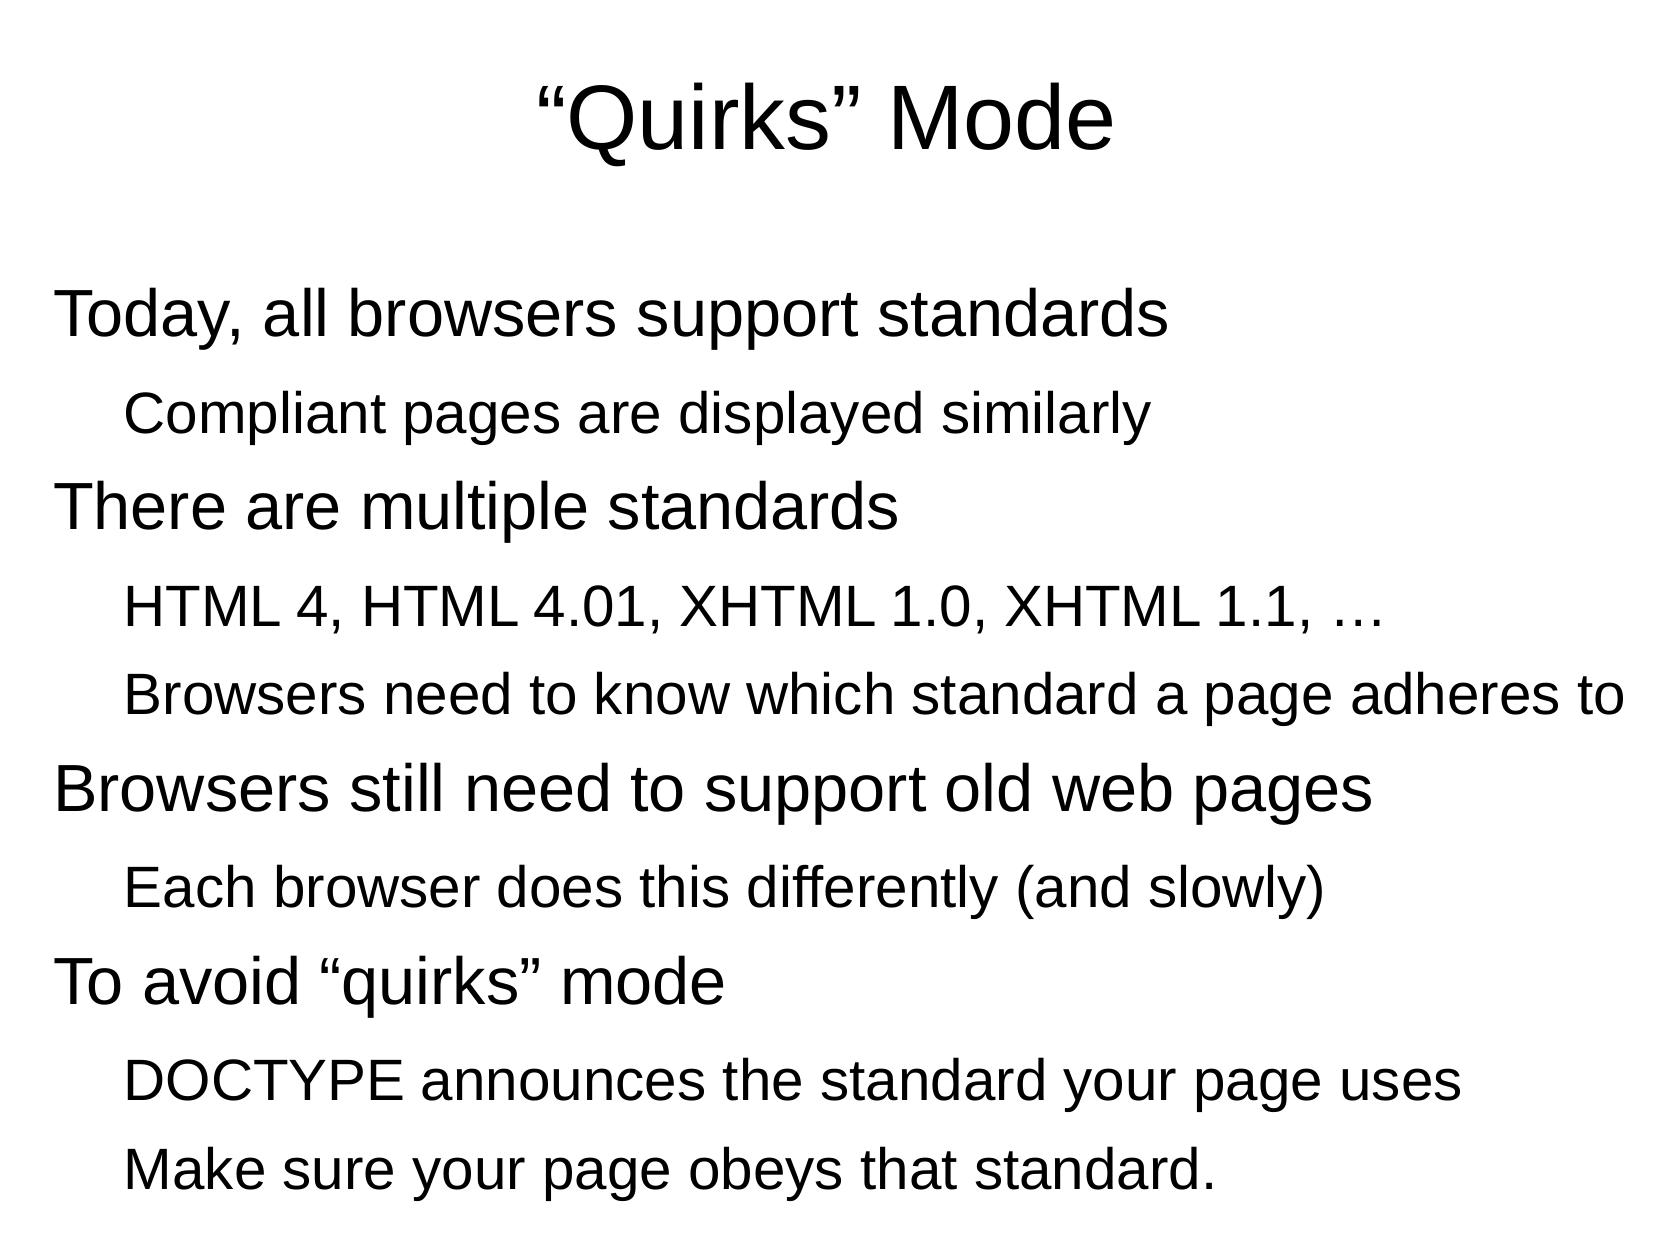

# “Quirks” Mode
Today, all browsers support standards
Compliant pages are displayed similarly
There are multiple standards
HTML 4, HTML 4.01, XHTML 1.0, XHTML 1.1, …
Browsers need to know which standard a page adheres to
Browsers still need to support old web pages
Each browser does this differently (and slowly)
To avoid “quirks” mode
DOCTYPE announces the standard your page uses
Make sure your page obeys that standard.